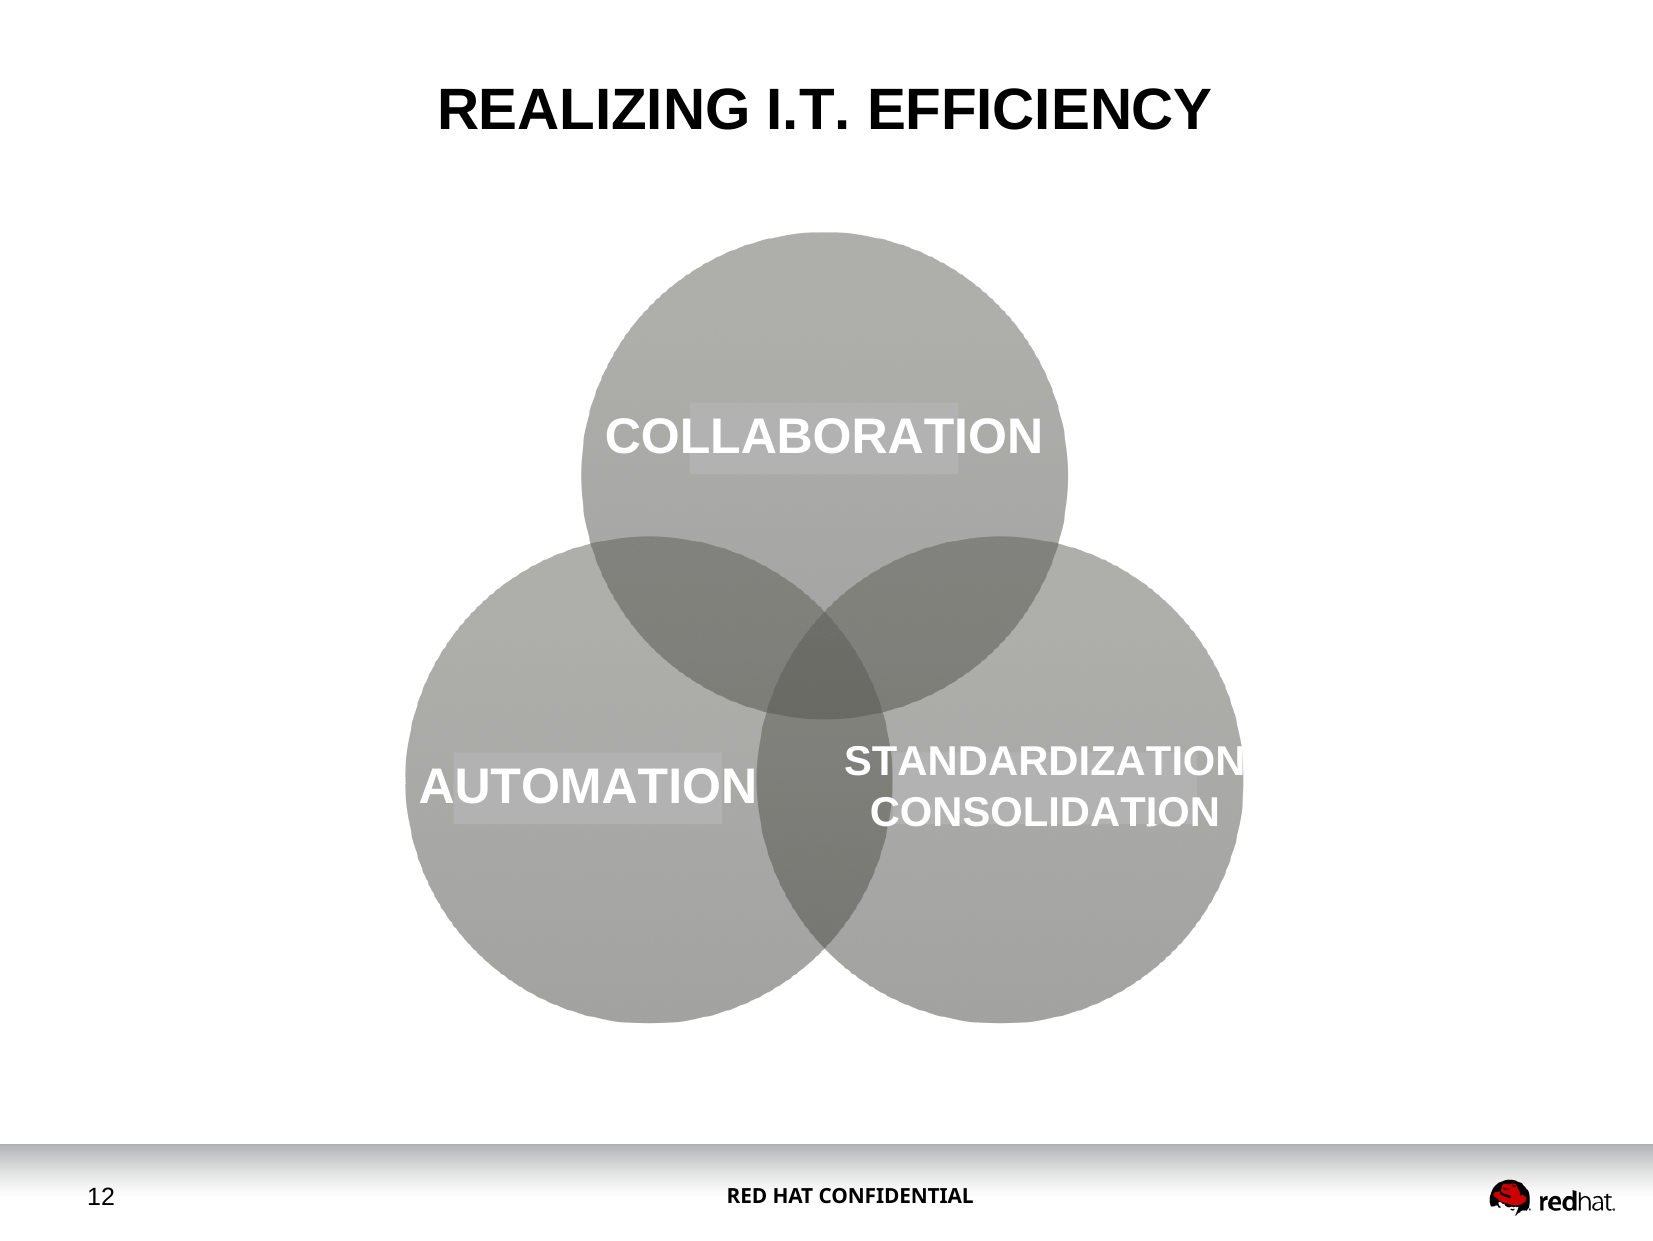

REALIZING I.T. EFFICIENCY
COLLABORATION
AUTOMATION
STANDARDIZATION
CONSOLIDATION